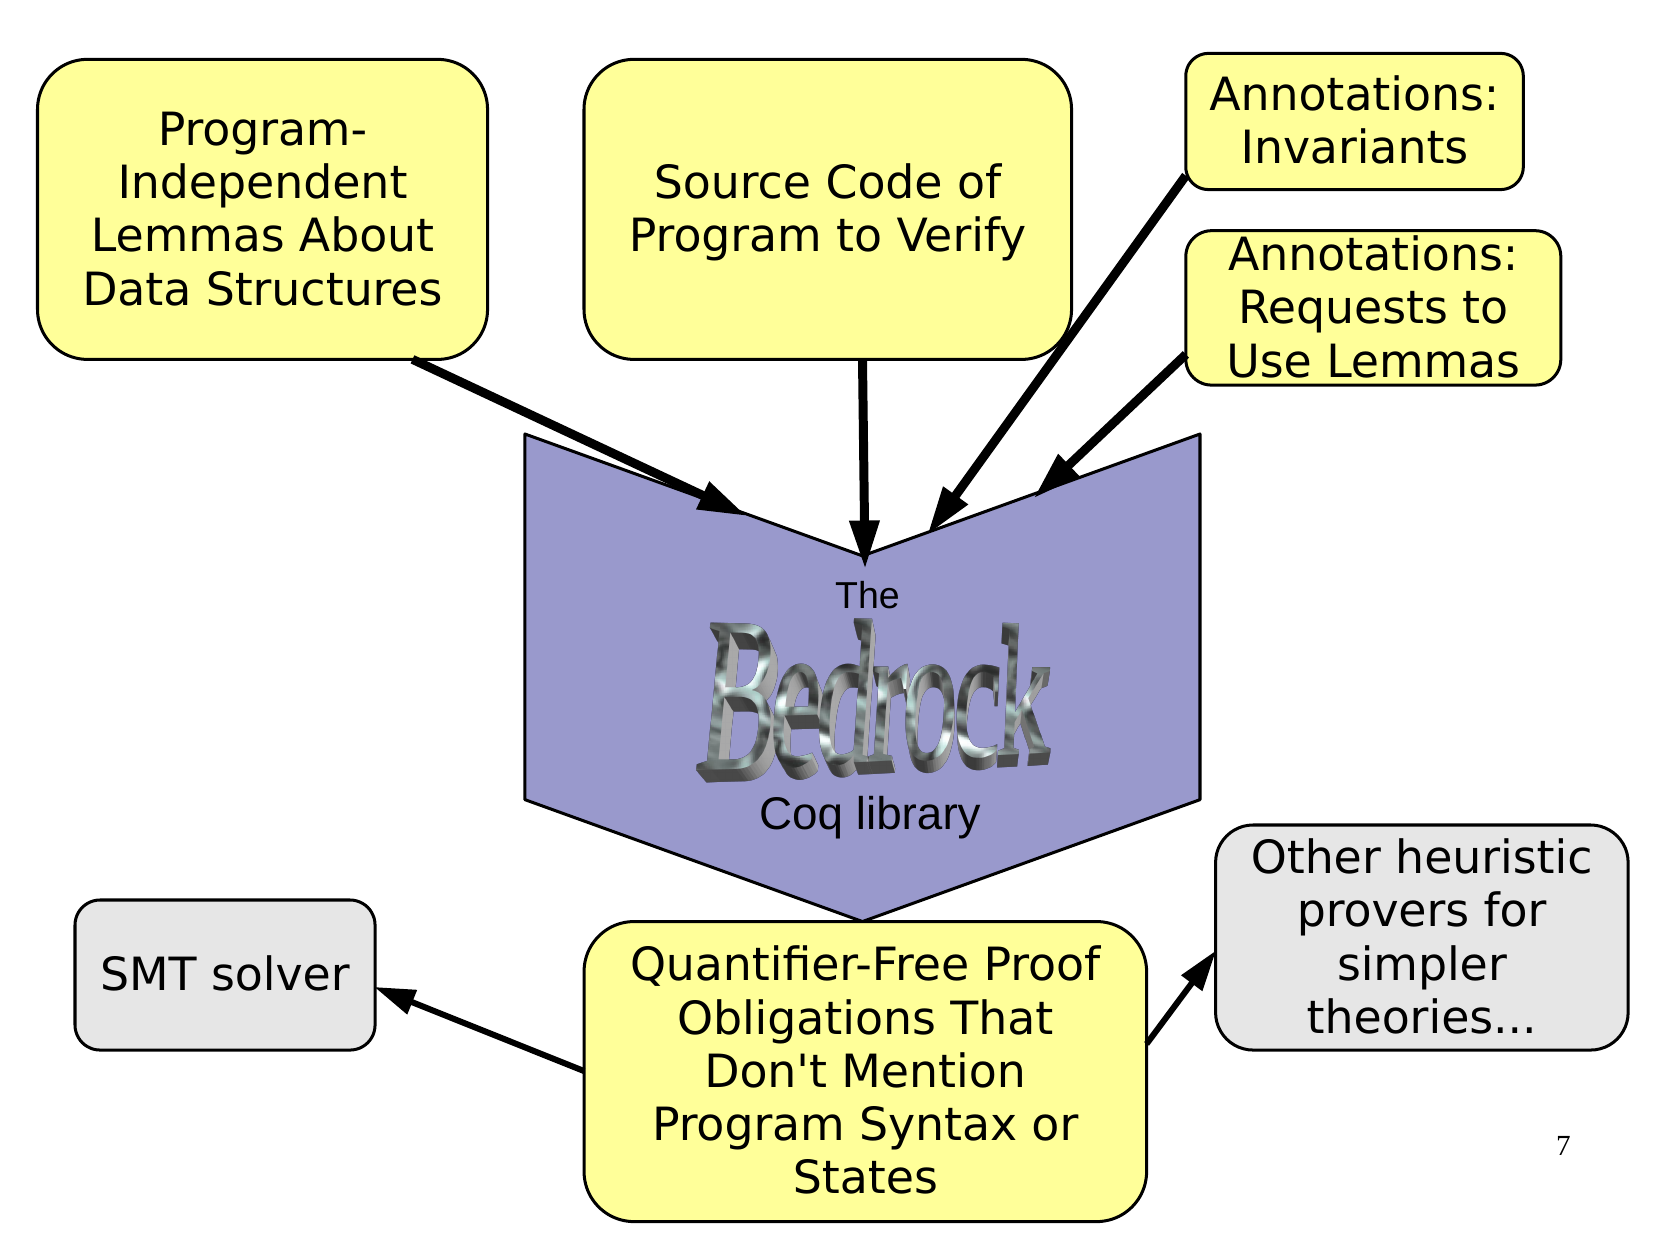

Annotations: Invariants
Program-Independent Lemmas About Data Structures
Source Code of Program to Verify
Annotations: Requests to Use Lemmas
The
Bedrock
Coq library
Other heuristic provers for simpler theories...
SMT solver
Quantifier-Free Proof Obligations That Don't Mention Program Syntax or States
7